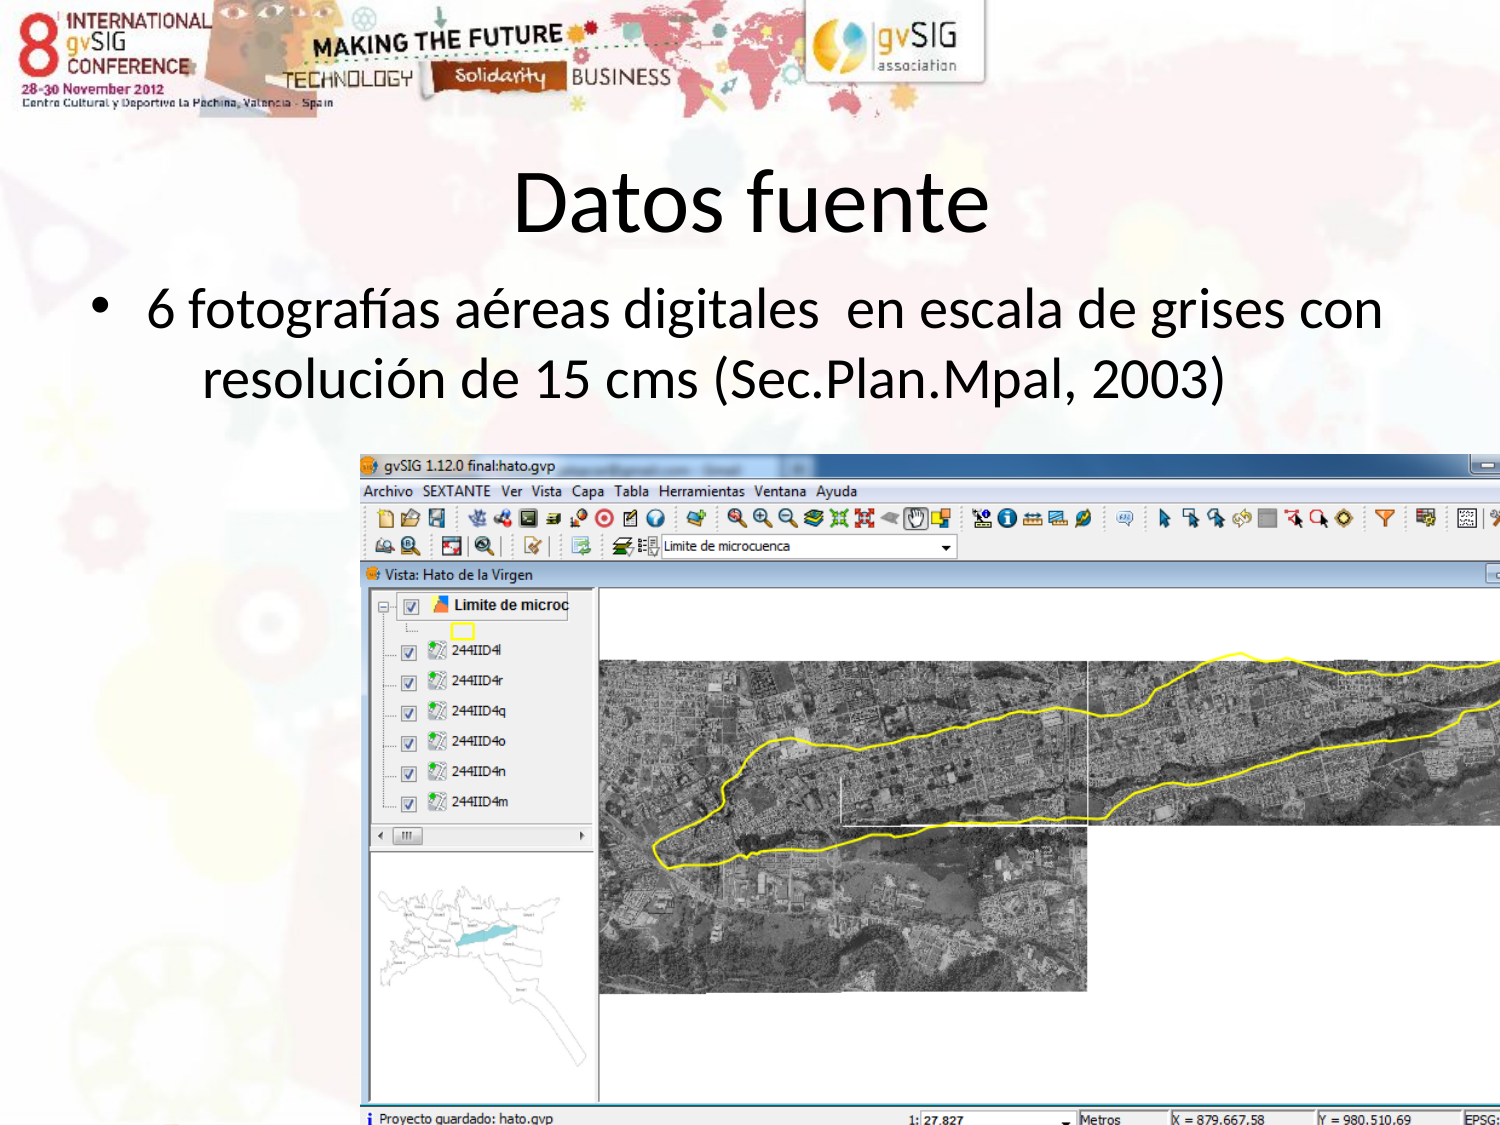

# Datos fuente
6 fotografías aéreas digitales en escala de grises con resolución de 15 cms (Sec.Plan.Mpal, 2003)